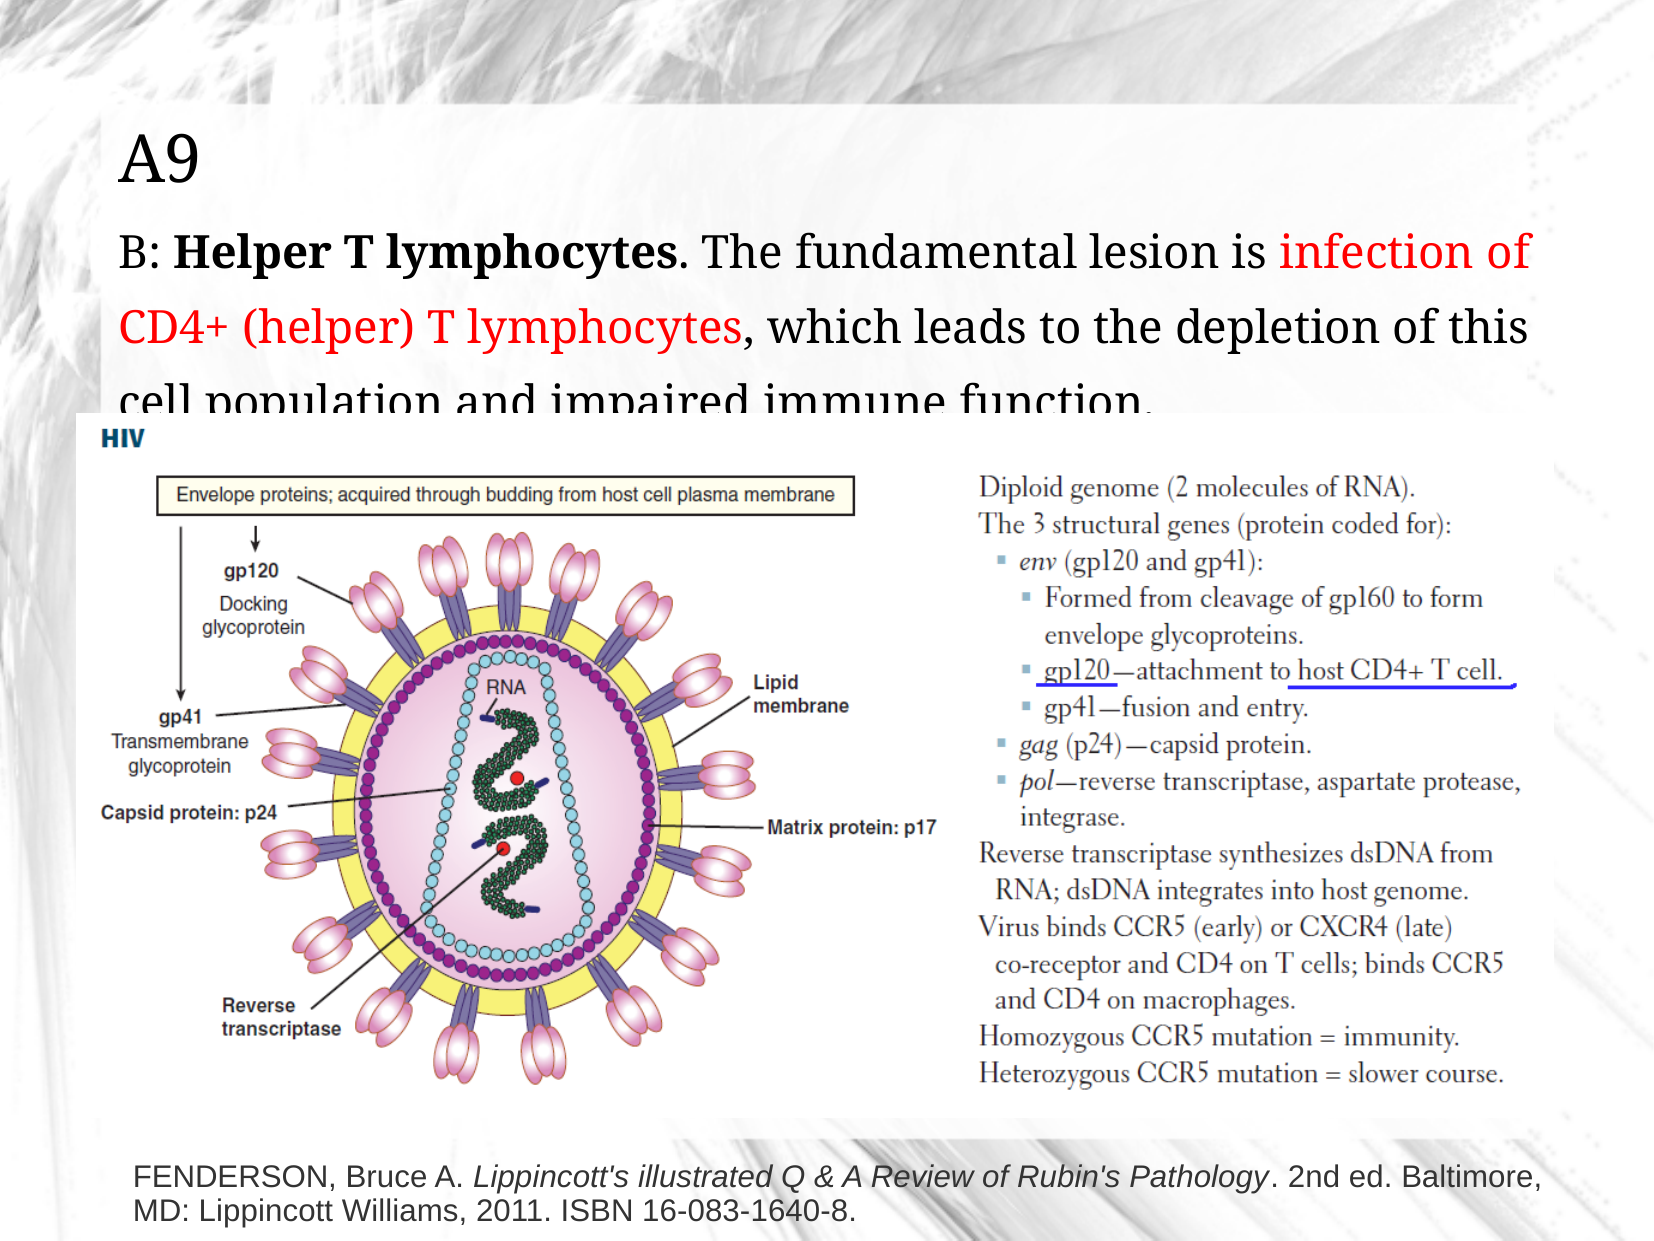

# A9
B: Helper T lymphocytes. The fundamental lesion is infection of CD4+ (helper) T lymphocytes, which leads to the depletion of this cell population and impaired immune function.
FENDERSON, Bruce A. Lippincott's illustrated Q & A Review of Rubin's Pathology. 2nd ed. Baltimore, MD: Lippincott Williams, 2011. ISBN 16-083-1640-8.